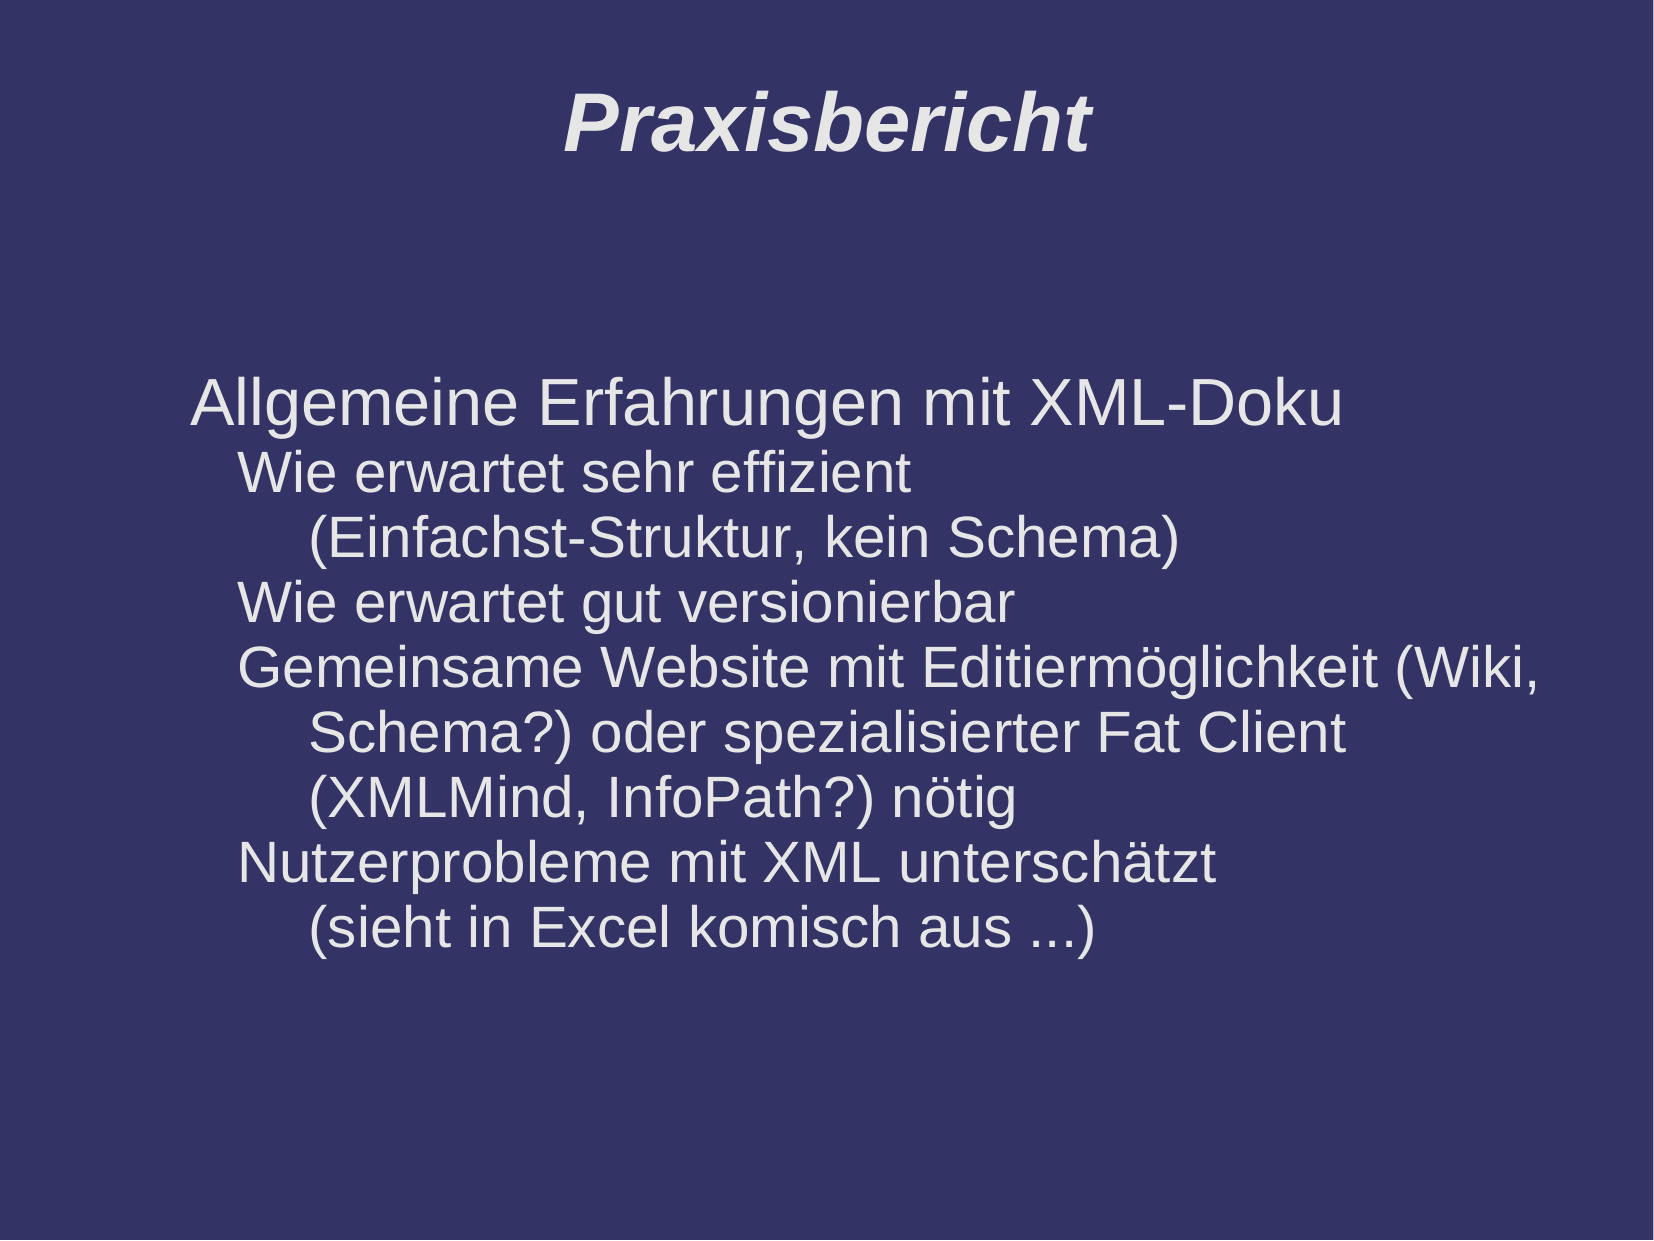

# Praxisbericht
Allgemeine Erfahrungen mit XML-Doku
Wie erwartet sehr effizient
(Einfachst-Struktur, kein Schema)
Wie erwartet gut versionierbar
Gemeinsame Website mit Editiermöglichkeit (Wiki, Schema?) oder spezialisierter Fat Client (XMLMind, InfoPath?) nötig
Nutzerprobleme mit XML unterschätzt
(sieht in Excel komisch aus ...)